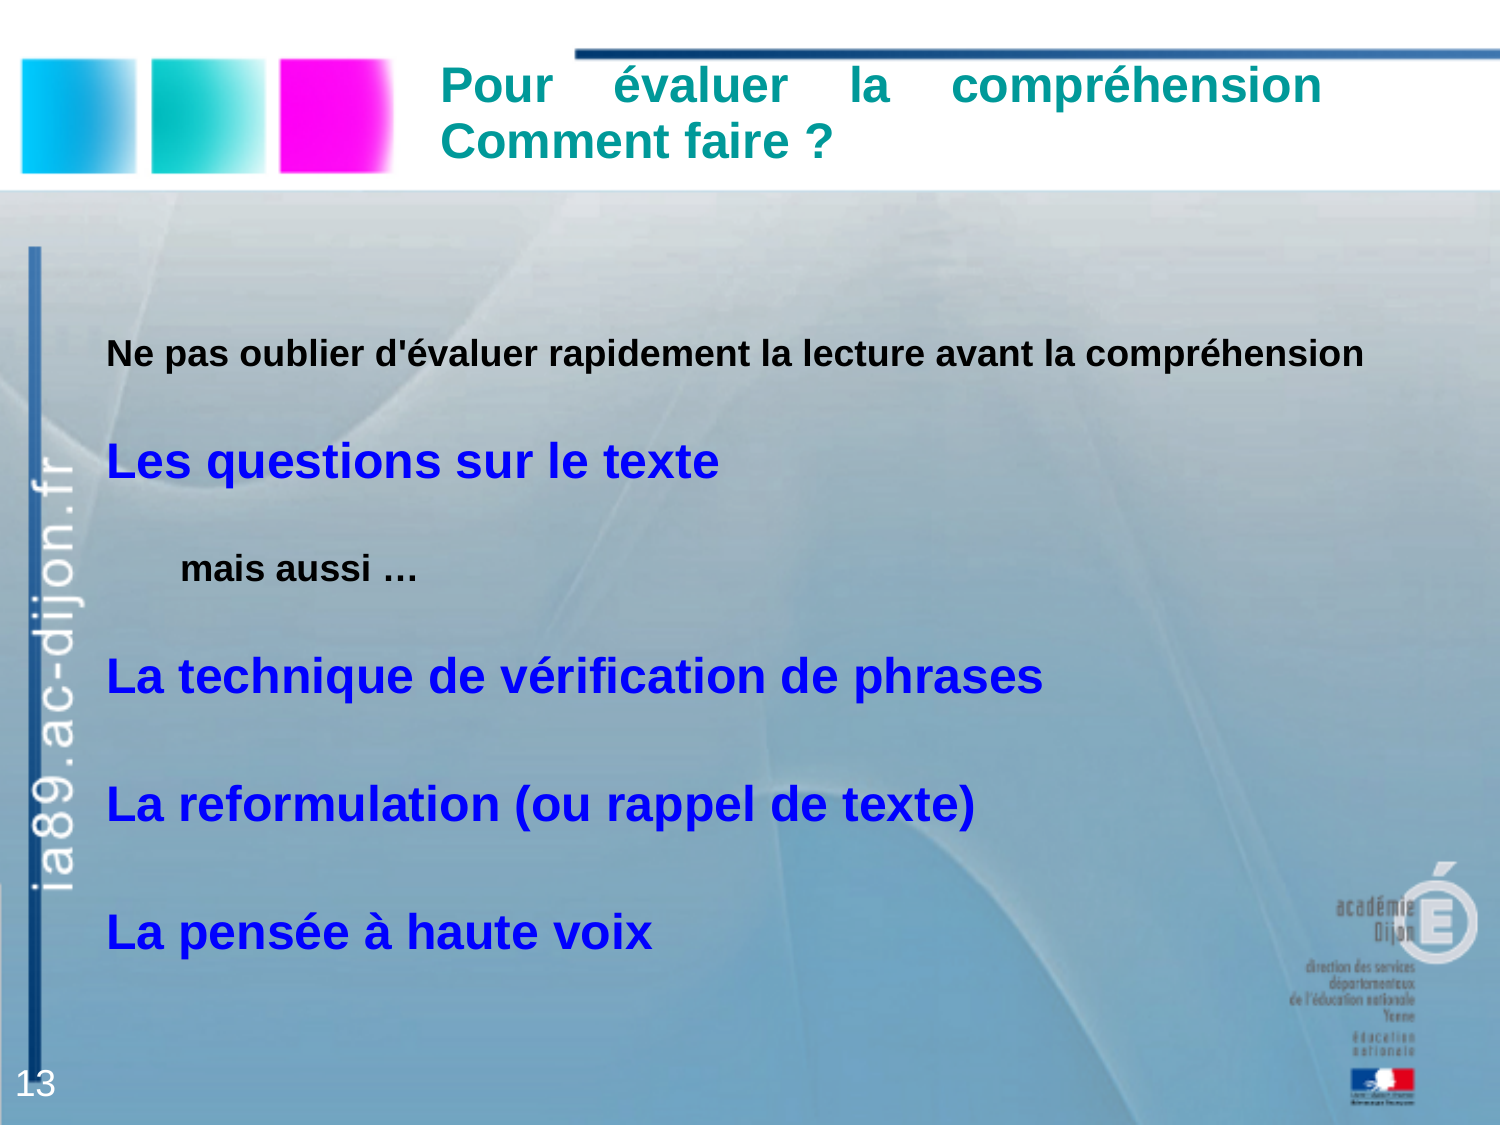

# Pour évaluer la compréhension Comment faire ?
Ne pas oublier d'évaluer rapidement la lecture avant la compréhension
Les questions sur le texte
	mais aussi …
La technique de vérification de phrases
La reformulation (ou rappel de texte)
La pensée à haute voix